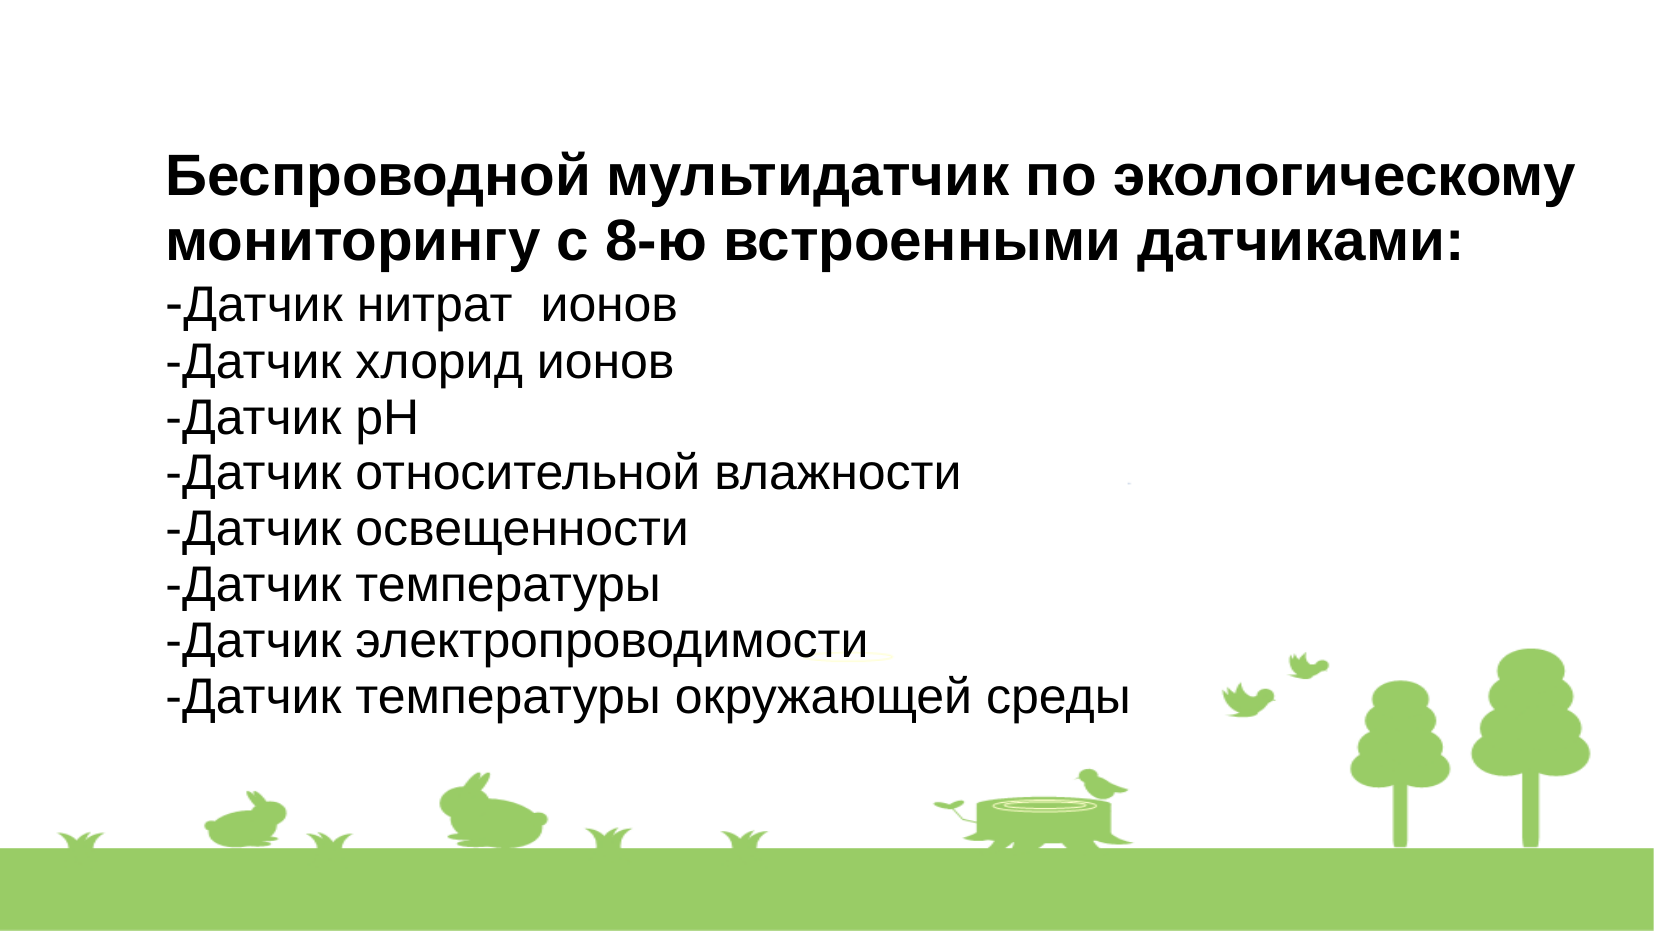

# Беспроводной мультидатчик по экологическому мониторингу с 8-ю встроенными датчиками: -Датчик нитрат ионов -Датчик хлорид ионов -Датчик рН -Датчик относительной влажности -Датчик освещенности -Датчик температуры -Датчик электропроводимости -Датчик температуры окружающей среды